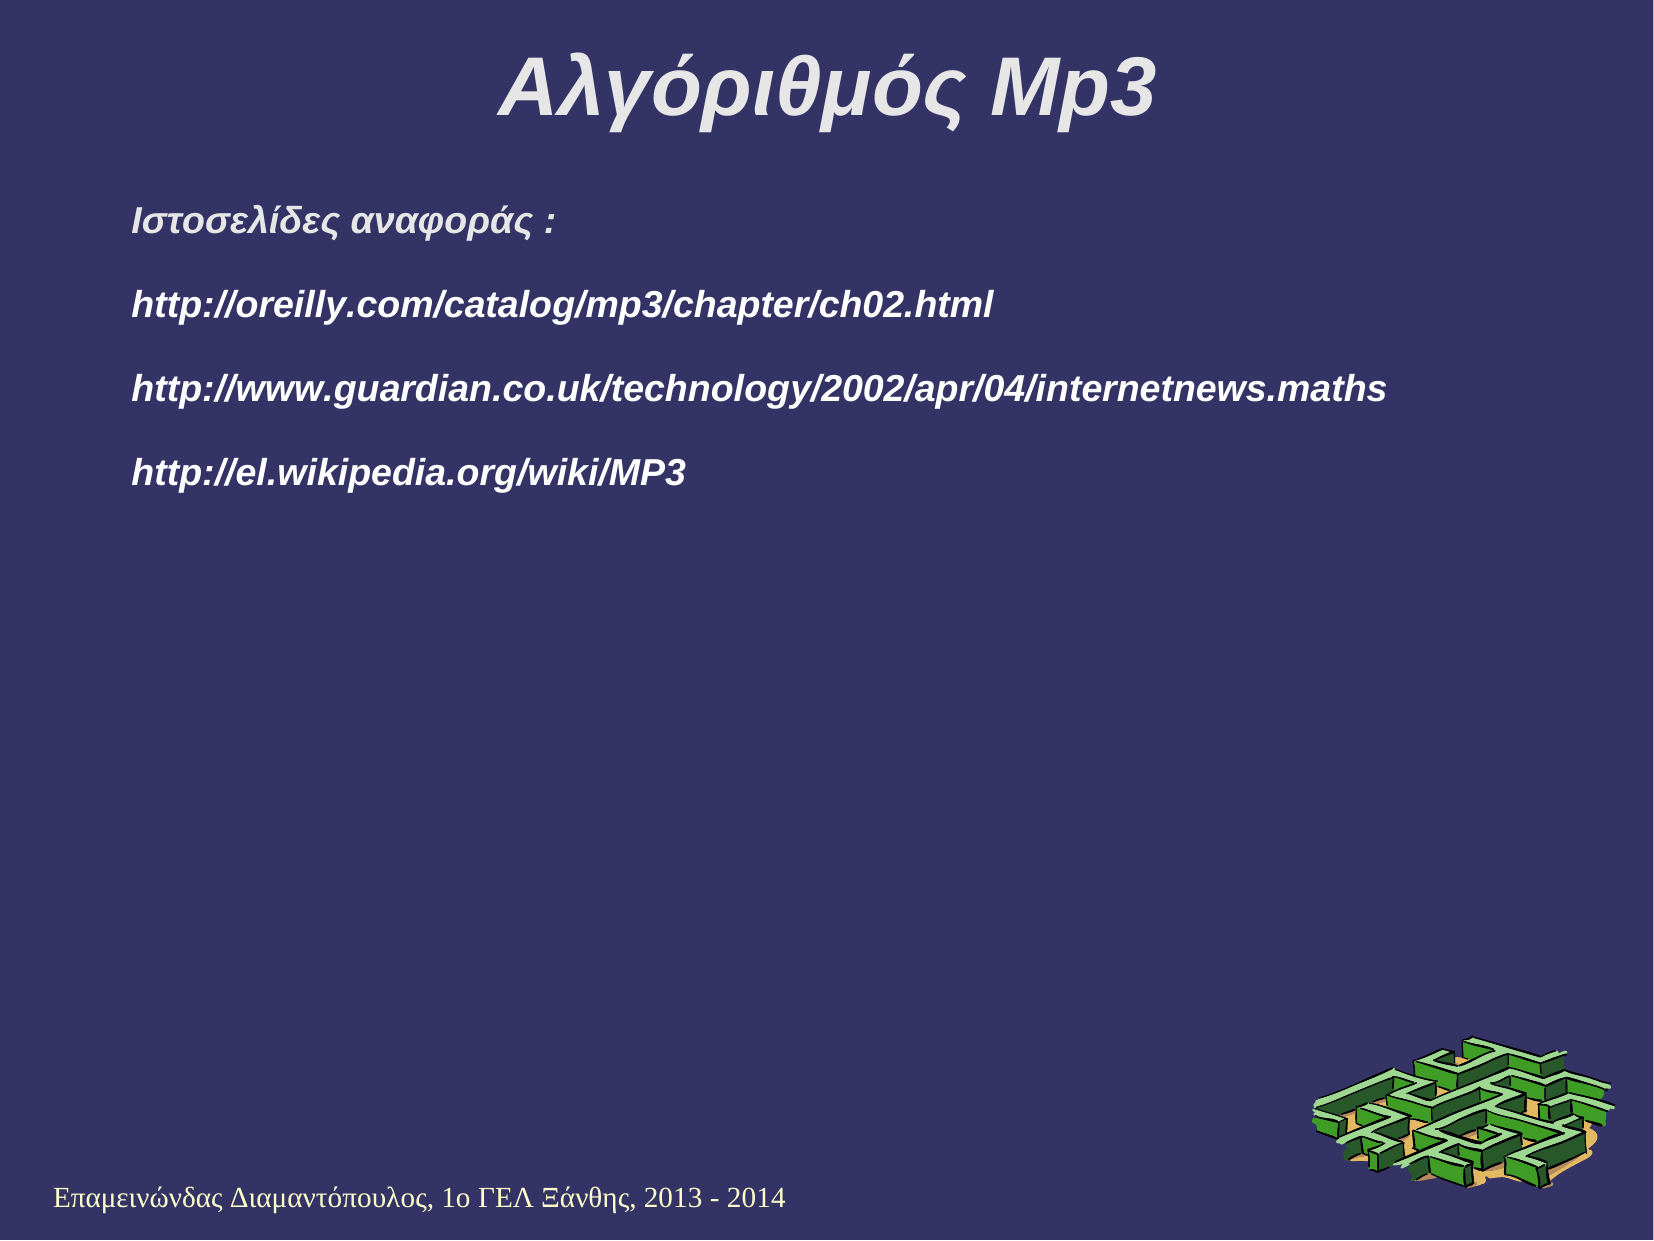

# Αλγόριθμός Mp3
Ιστοσελίδες αναφοράς :
http://oreilly.com/catalog/mp3/chapter/ch02.html
http://www.guardian.co.uk/technology/2002/apr/04/internetnews.maths
http://el.wikipedia.org/wiki/MP3